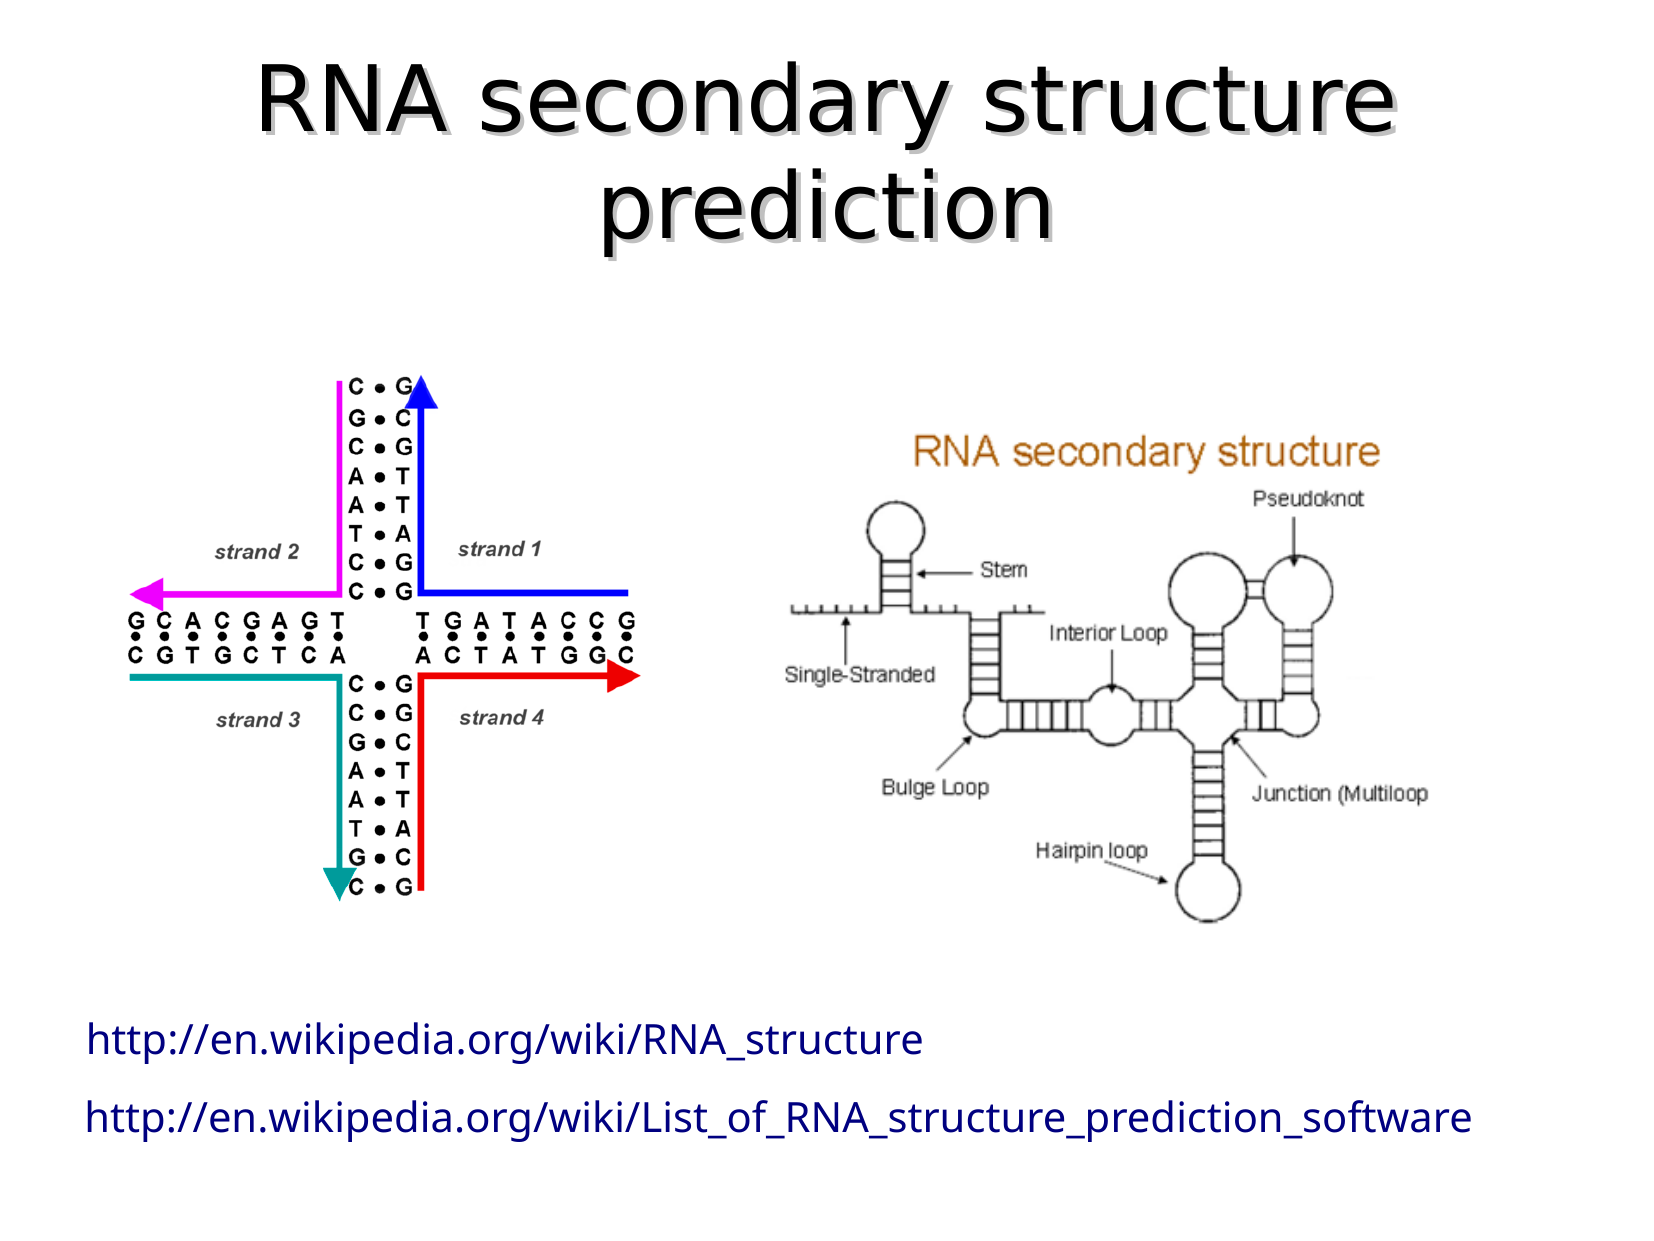

# RNA secondary structure prediction
http://en.wikipedia.org/wiki/RNA_structure
http://en.wikipedia.org/wiki/List_of_RNA_structure_prediction_software